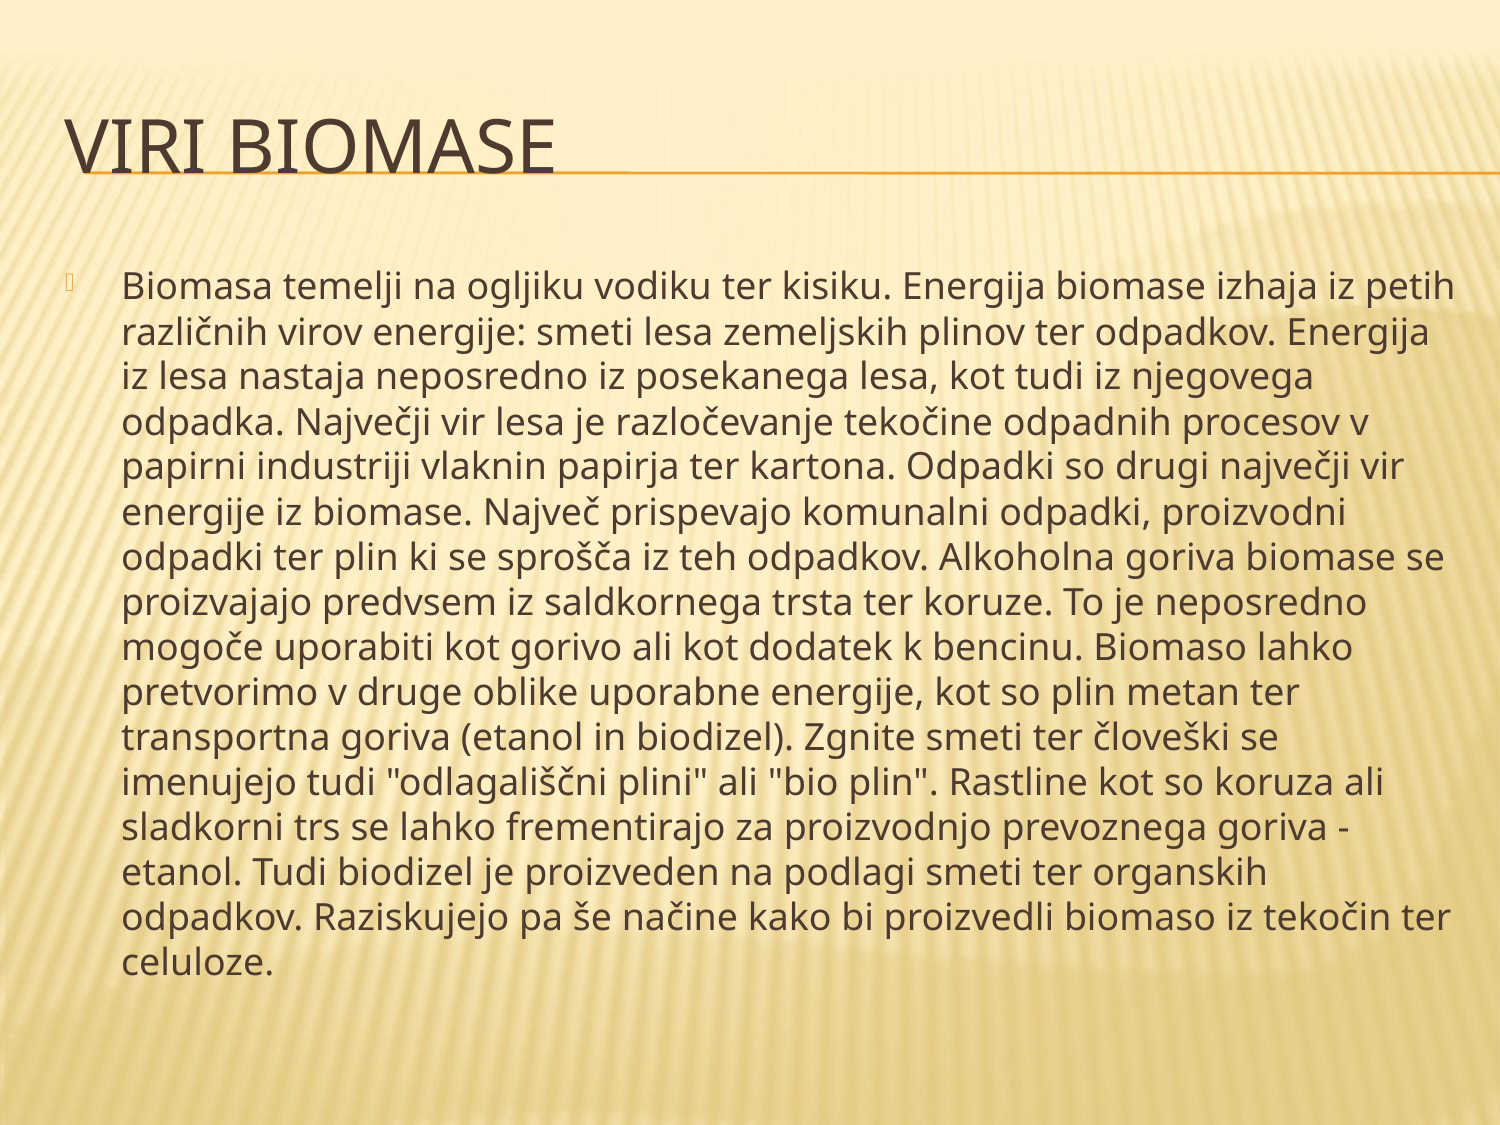

# Viri biomase
Biomasa temelji na ogljiku vodiku ter kisiku. Energija biomase izhaja iz petih različnih virov energije: smeti lesa zemeljskih plinov ter odpadkov. Energija iz lesa nastaja neposredno iz posekanega lesa, kot tudi iz njegovega odpadka. Največji vir lesa je razločevanje tekočine odpadnih procesov v papirni industriji vlaknin papirja ter kartona. Odpadki so drugi največji vir energije iz biomase. Največ prispevajo komunalni odpadki, proizvodni odpadki ter plin ki se sprošča iz teh odpadkov. Alkoholna goriva biomase se proizvajajo predvsem iz saldkornega trsta ter koruze. To je neposredno mogoče uporabiti kot gorivo ali kot dodatek k bencinu. Biomaso lahko pretvorimo v druge oblike uporabne energije, kot so plin metan ter transportna goriva (etanol in biodizel). Zgnite smeti ter človeški se imenujejo tudi "odlagališčni plini" ali "bio plin". Rastline kot so koruza ali sladkorni trs se lahko frementirajo za proizvodnjo prevoznega goriva - etanol. Tudi biodizel je proizveden na podlagi smeti ter organskih odpadkov. Raziskujejo pa še načine kako bi proizvedli biomaso iz tekočin ter celuloze.